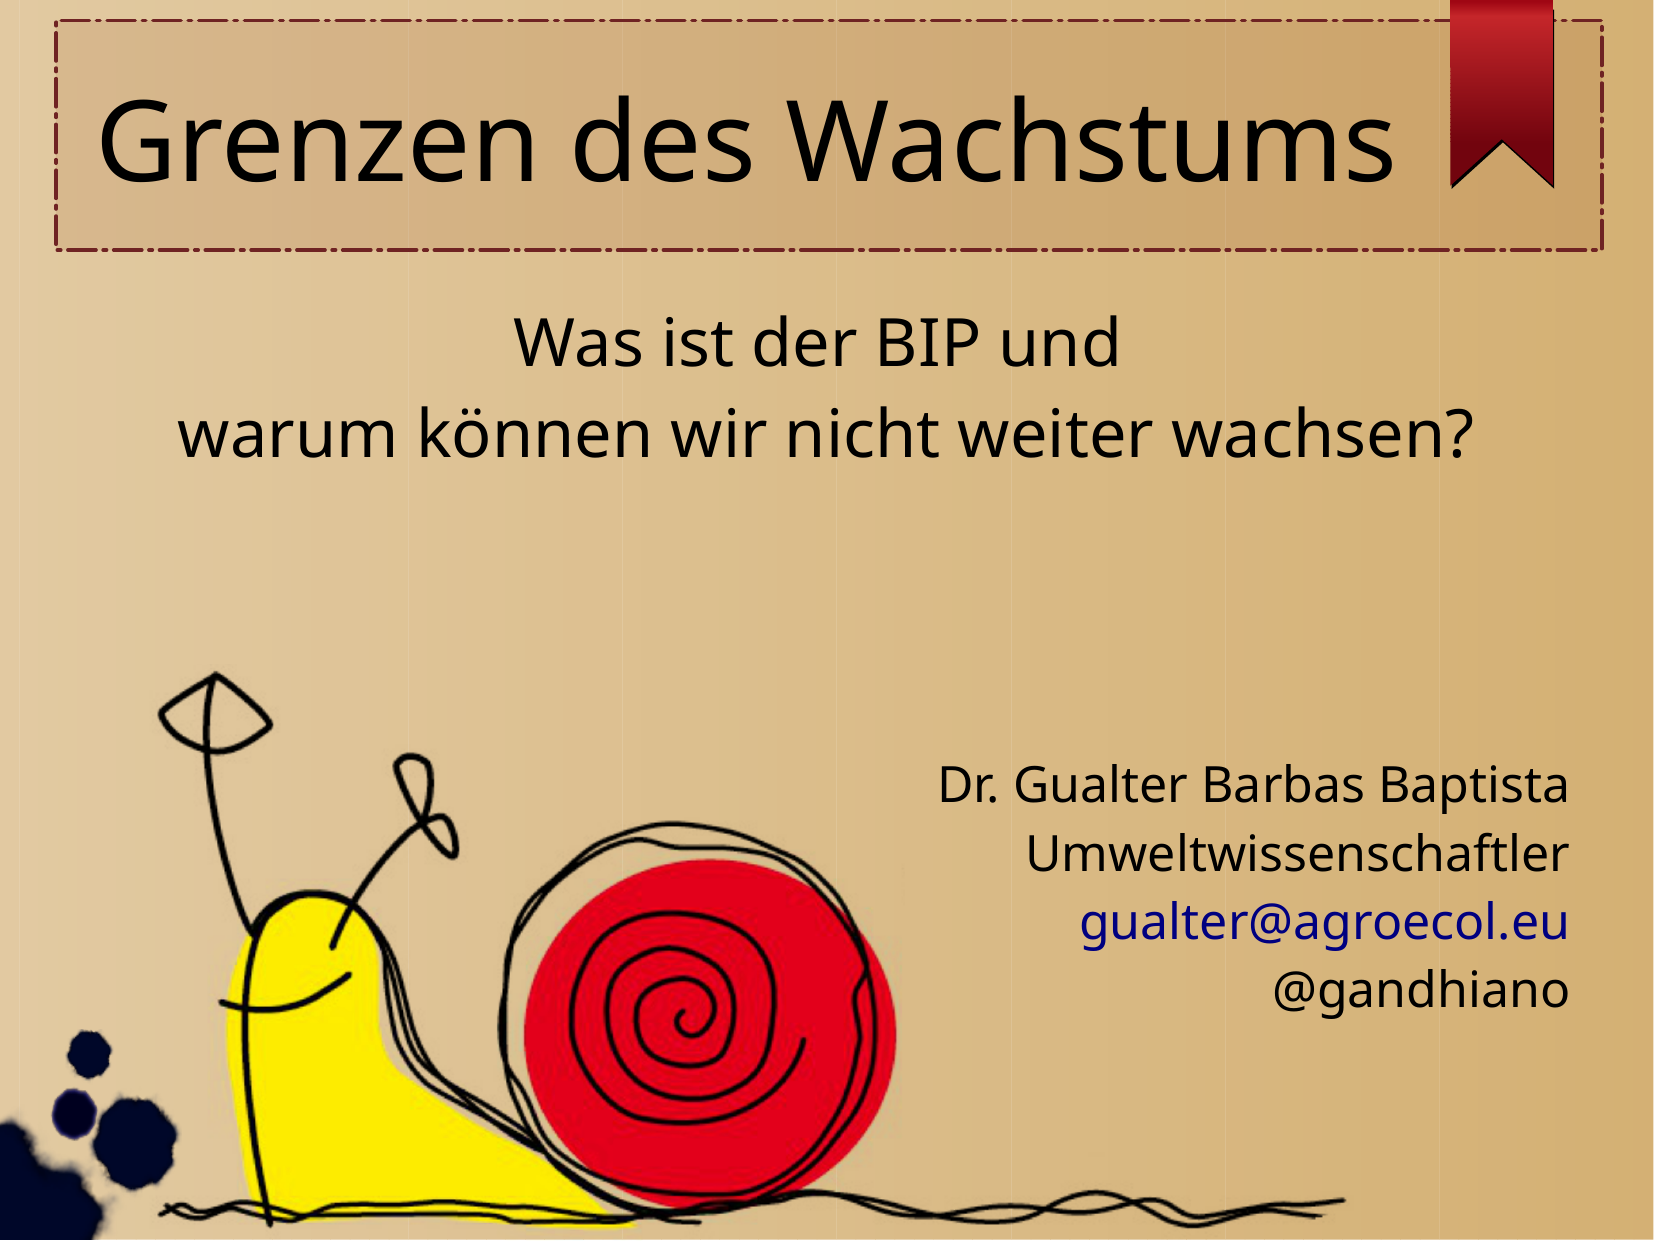

# Grenzen des Wachstums
Was ist der BIP und
warum können wir nicht weiter wachsen?
Dr. Gualter Barbas Baptista
Umweltwissenschaftler
gualter@agroecol.eu
@gandhiano